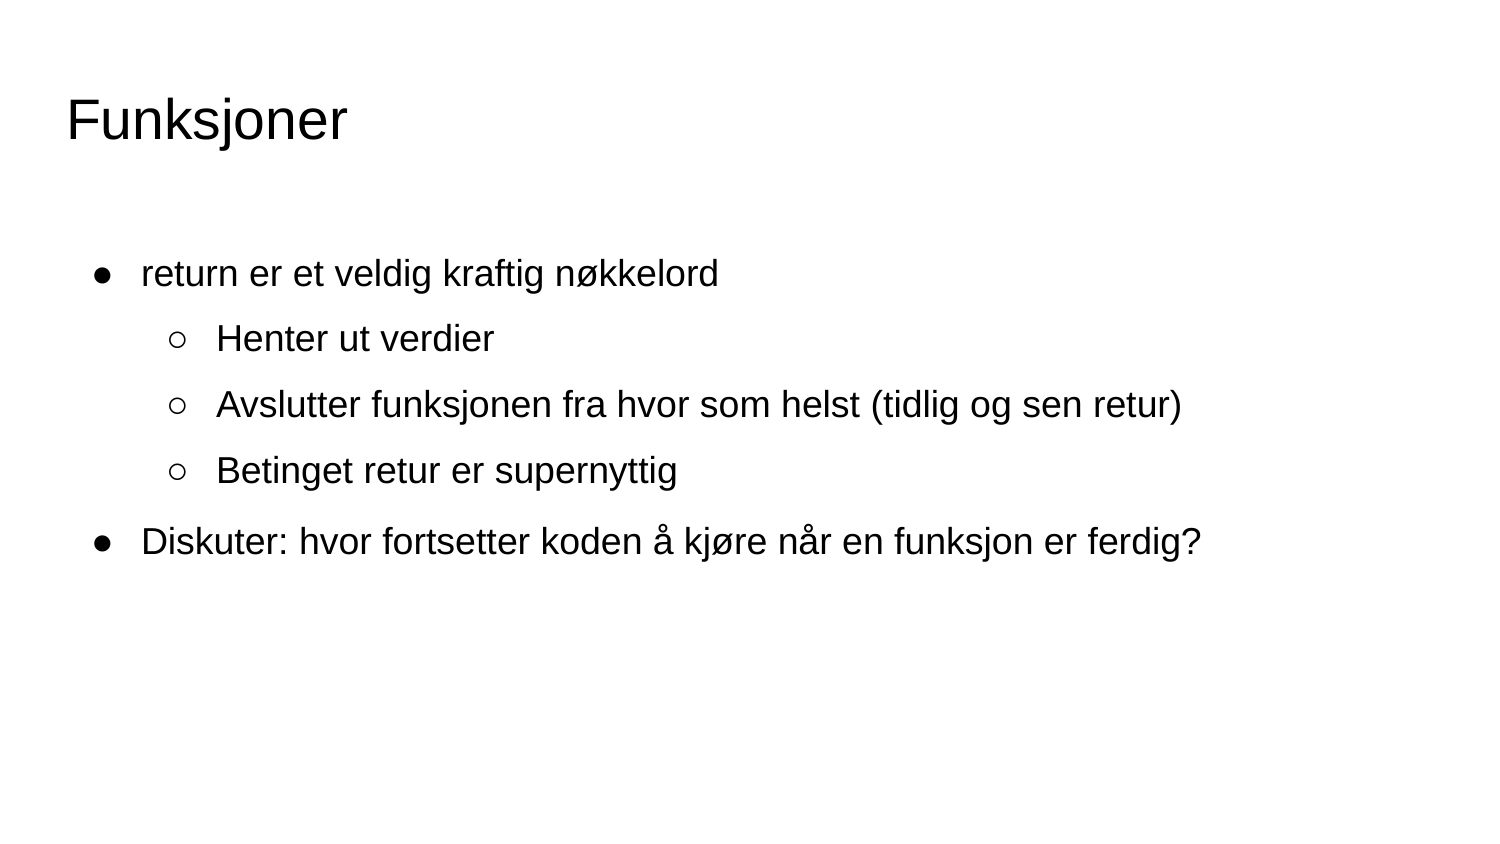

# Funksjoner
return er et veldig kraftig nøkkelord
Henter ut verdier
Avslutter funksjonen fra hvor som helst (tidlig og sen retur)
Betinget retur er supernyttig
Diskuter: hvor fortsetter koden å kjøre når en funksjon er ferdig?